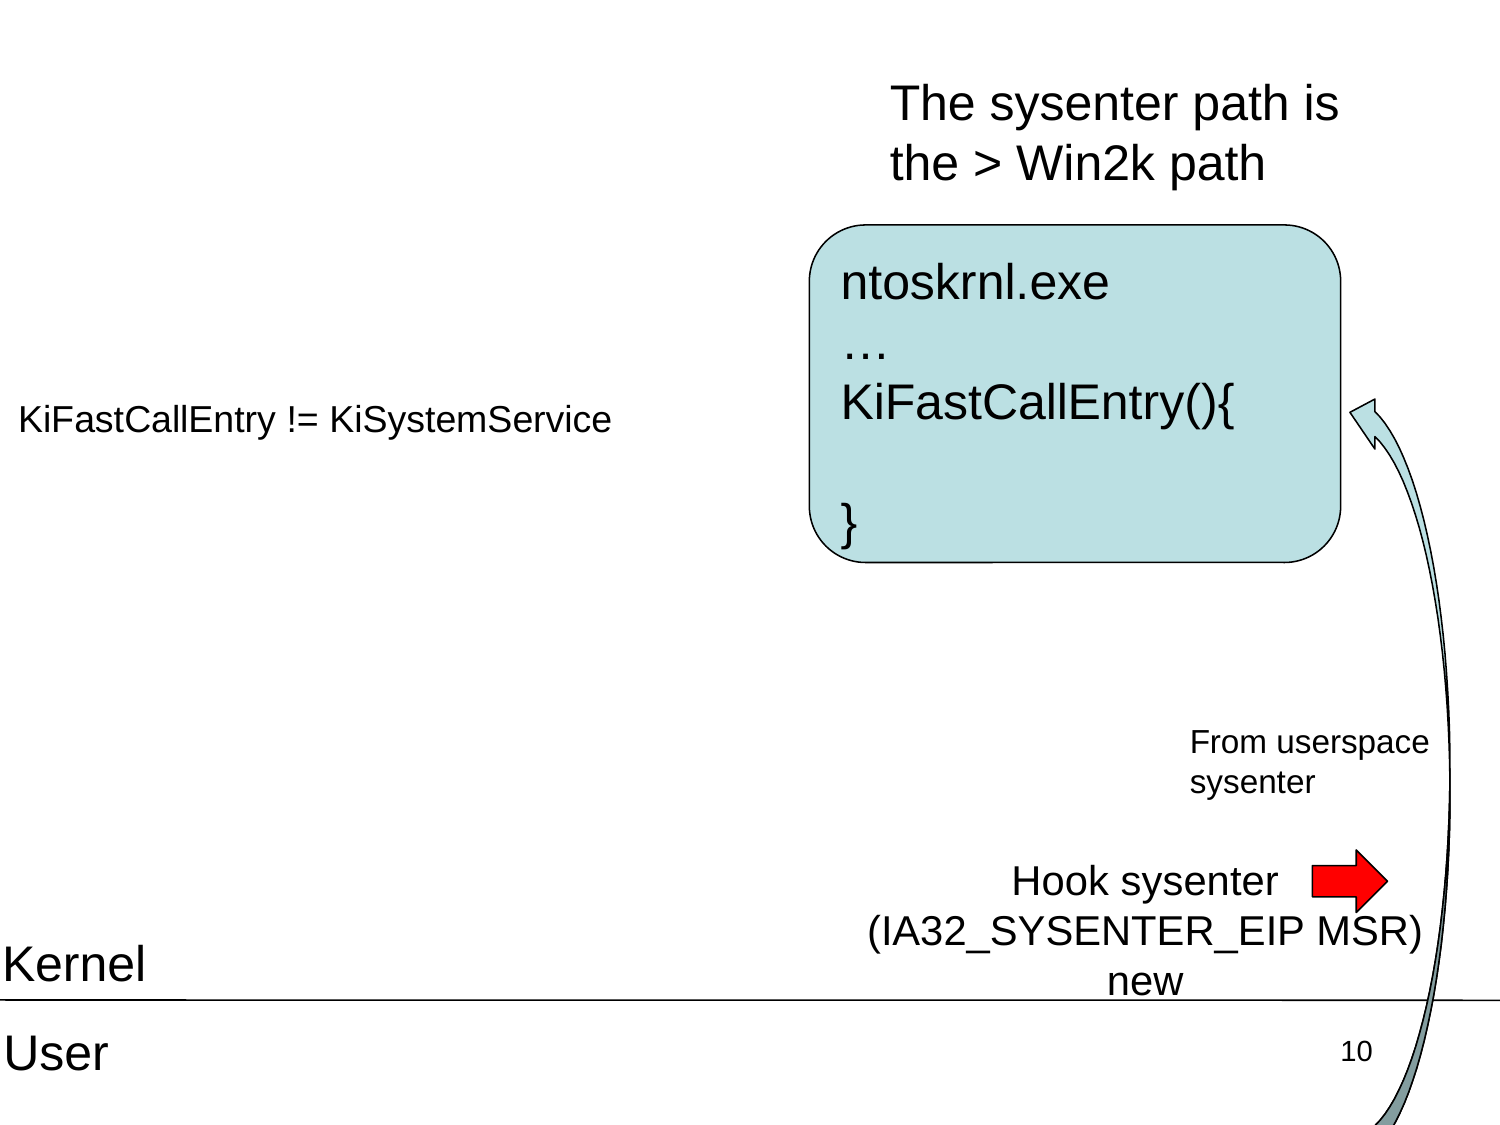

The sysenter path is the > Win2k path
ntoskrnl.exe
…
KiFastCallEntry(){
}
KiFastCallEntry != KiSystemService
From userspace
sysenter
Hook sysenter
(IA32_SYSENTER_EIP MSR)
new
Kernel
User